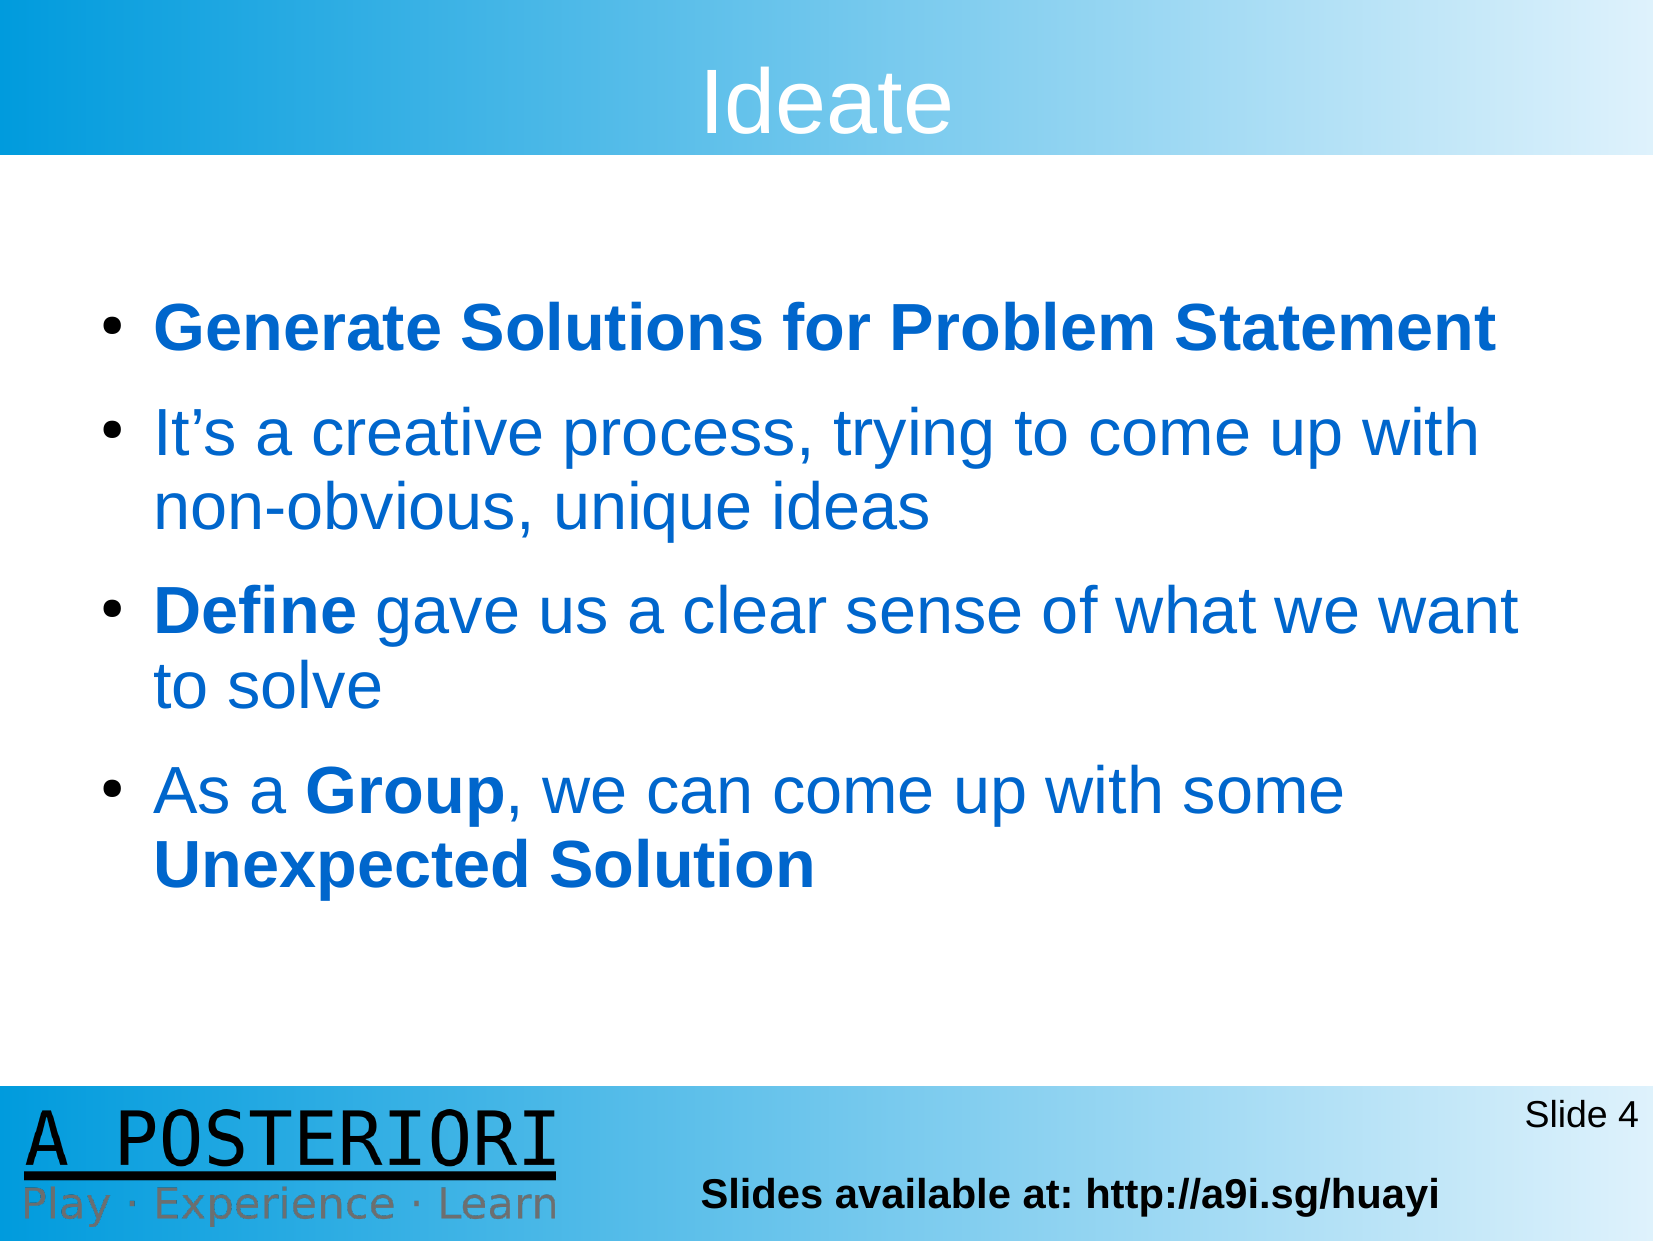

# Ideate
Generate Solutions for Problem Statement
It’s a creative process, trying to come up with non-obvious, unique ideas
Define gave us a clear sense of what we want to solve
As a Group, we can come up with some Unexpected Solution